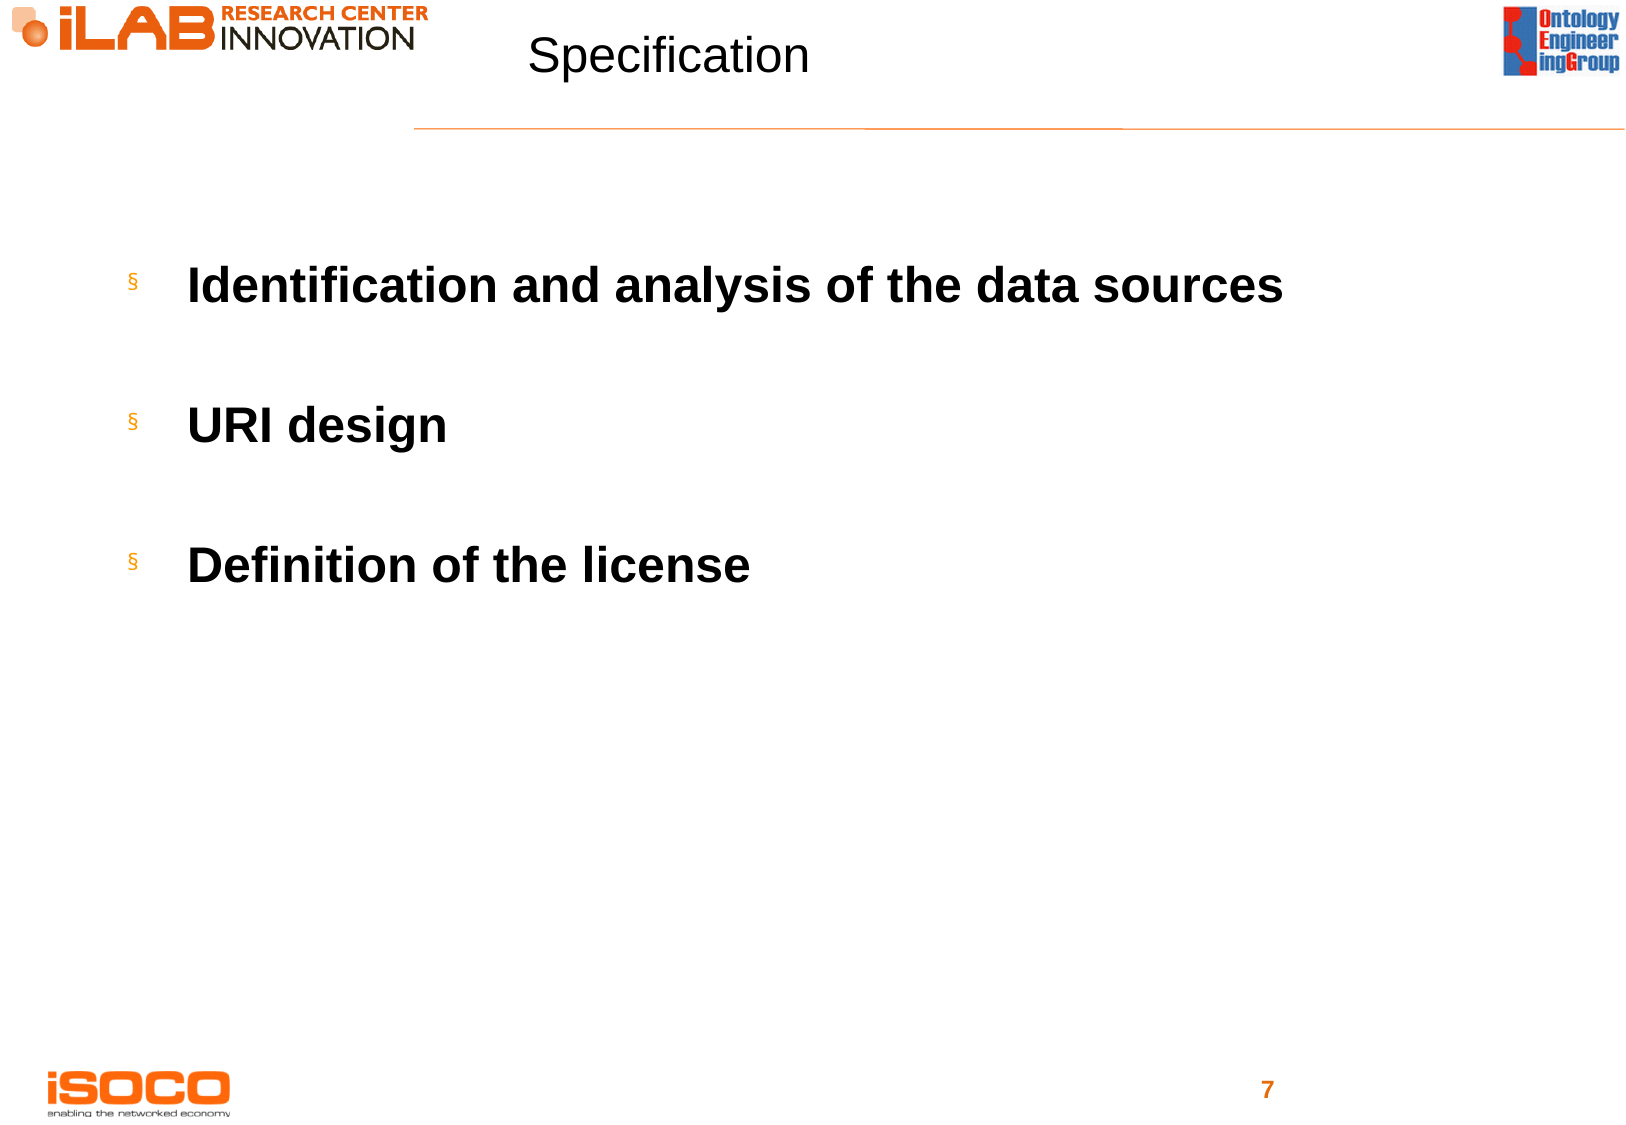

# Specification
Identification and analysis of the data sources
URI design
Definition of the license